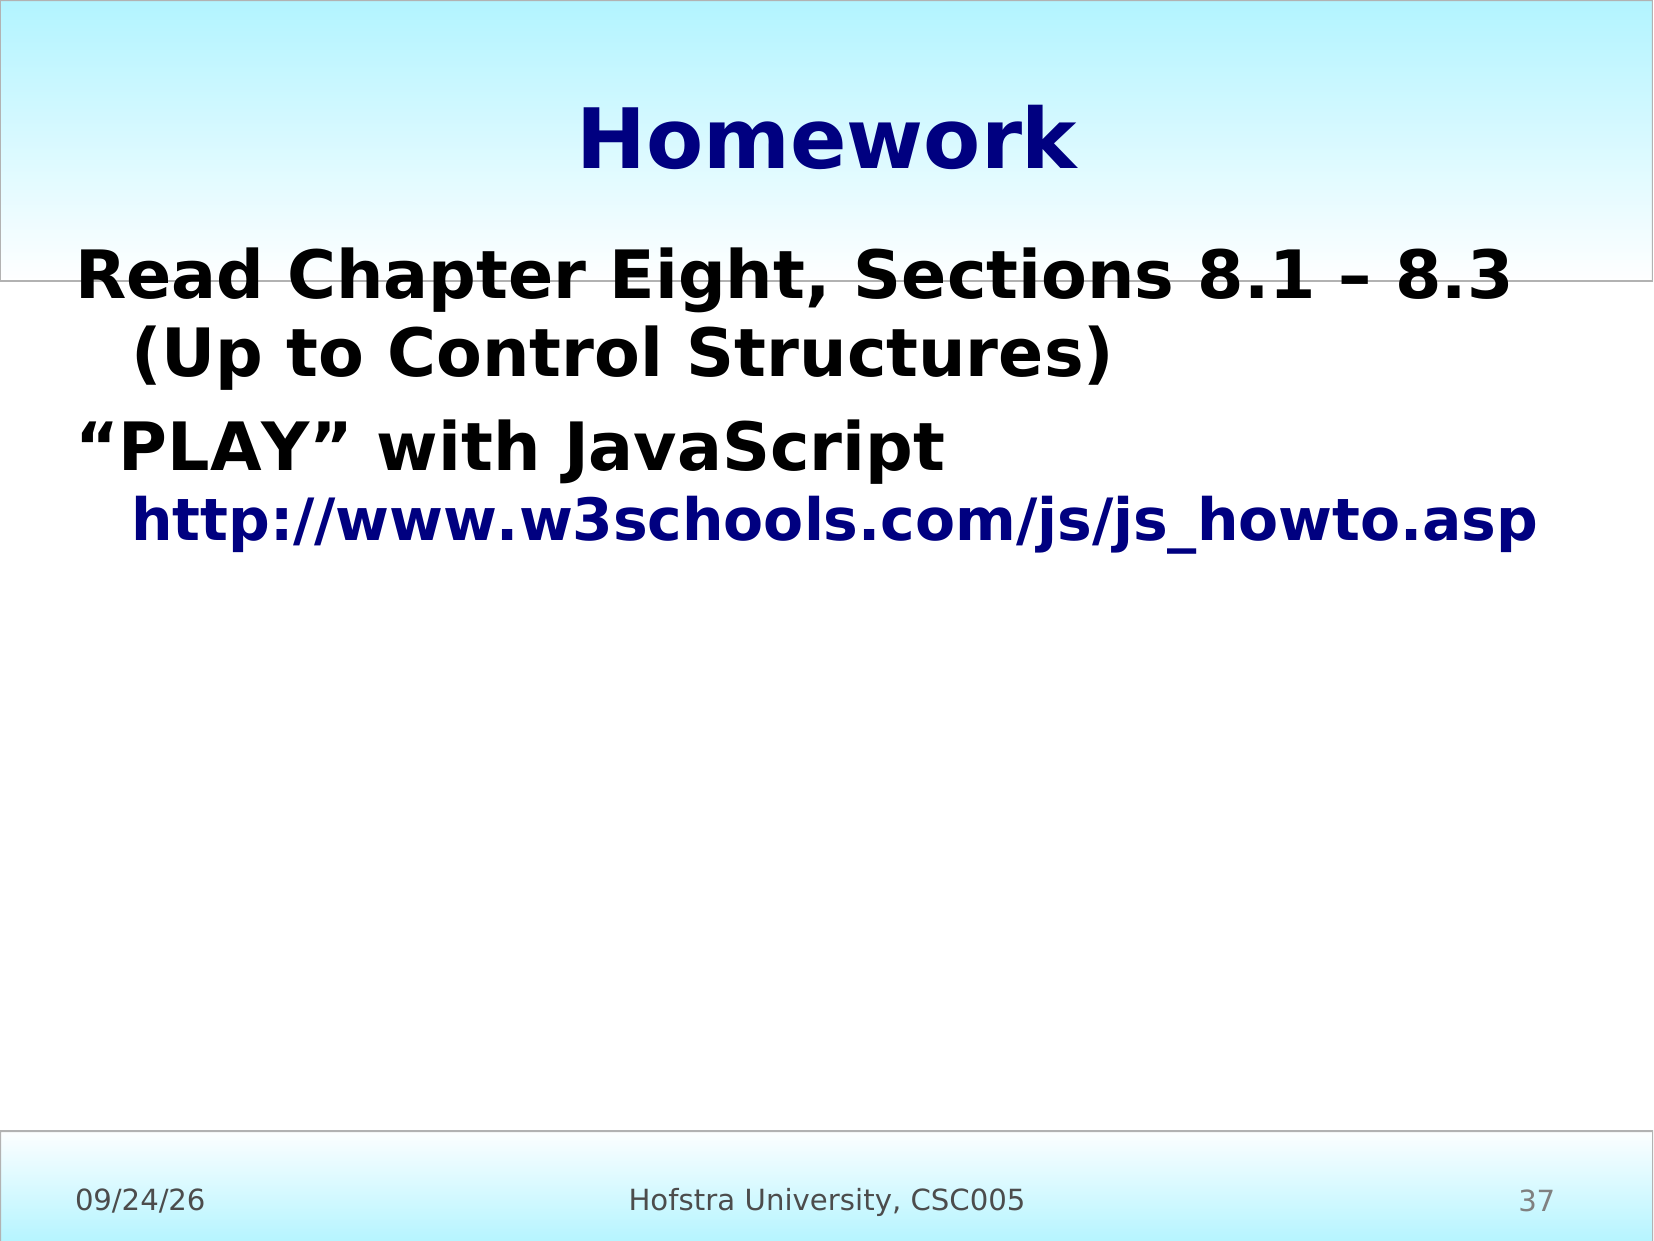

# Homework
Read Chapter Eight, Sections 8.1 – 8.3 (Up to Control Structures)
“PLAY” with JavaScript
http://www.w3schools.com/js/js_howto.asp
37
Hofstra University, CSC005